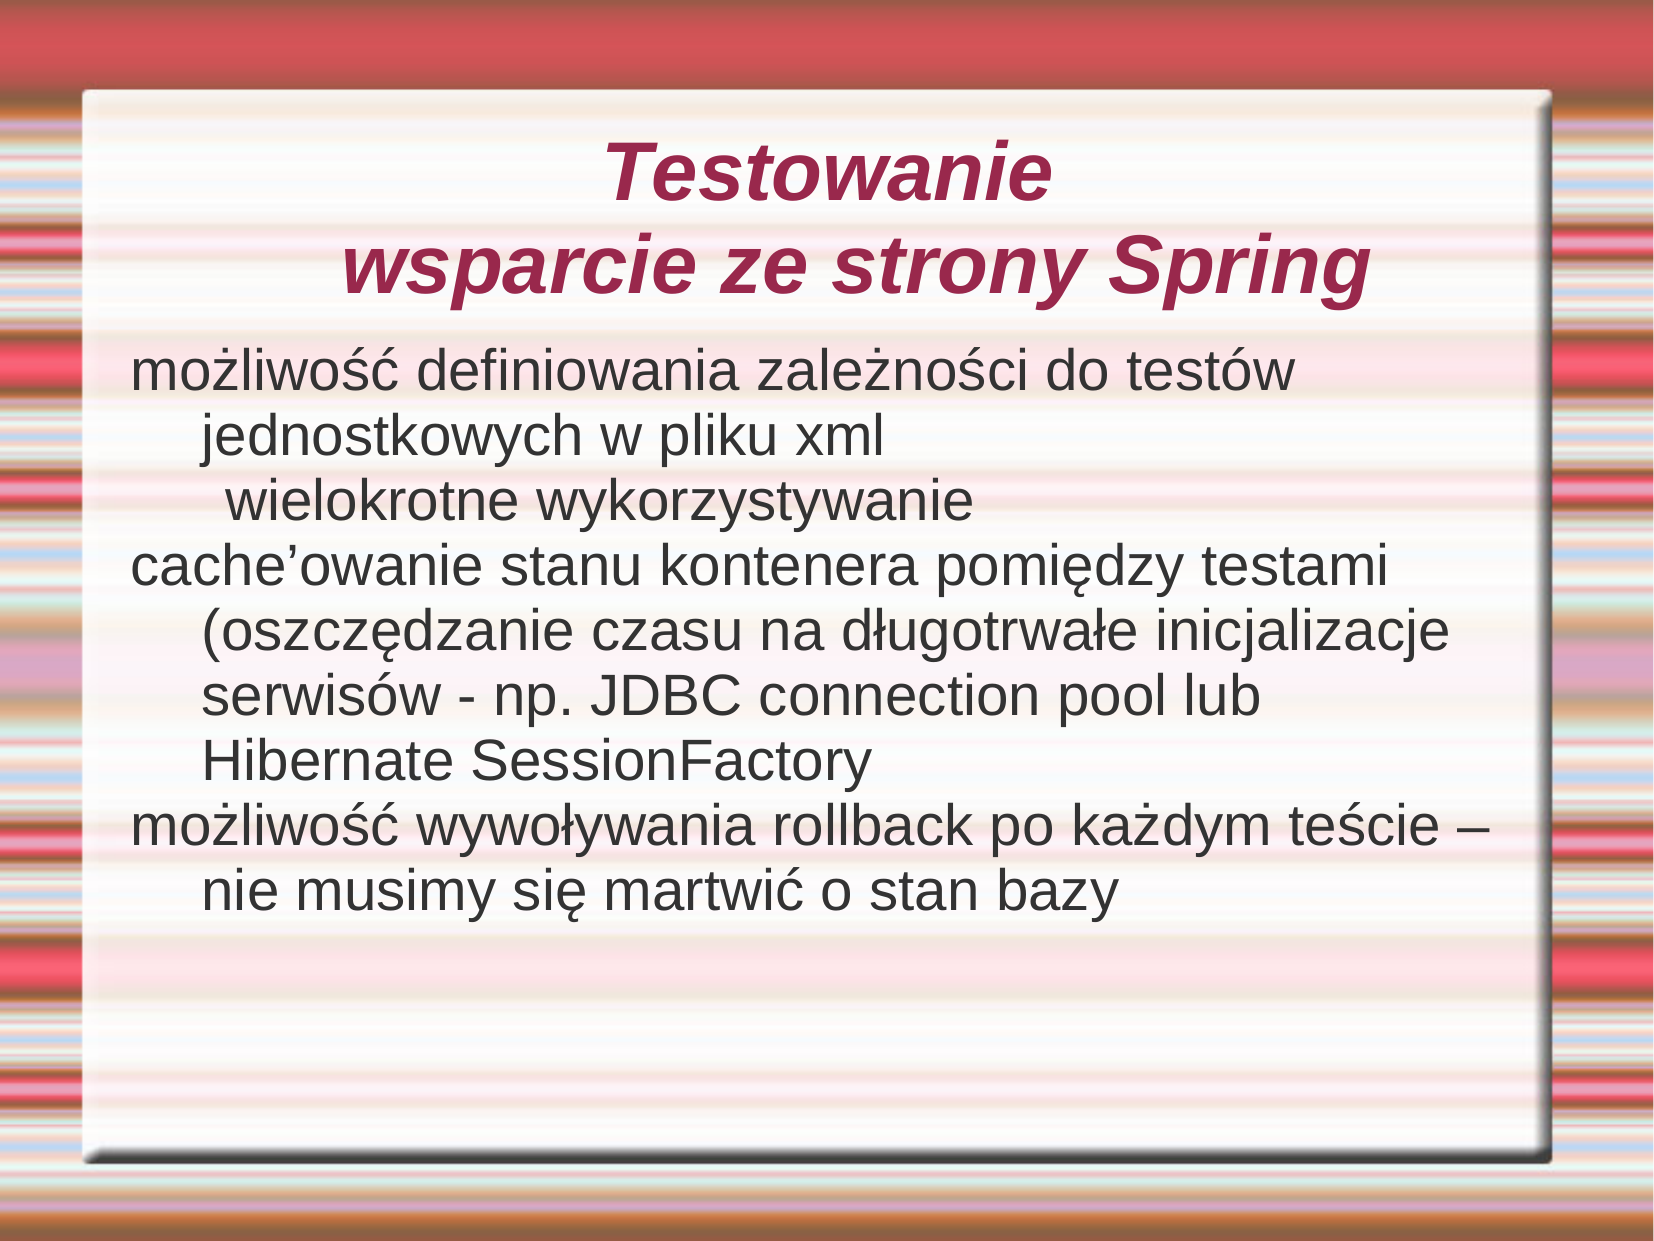

# Testowanie wsparcie ze strony Spring
możliwość definiowania zależności do testów jednostkowych w pliku xml
wielokrotne wykorzystywanie
cache’owanie stanu kontenera pomiędzy testami (oszczędzanie czasu na długotrwałe inicjalizacje serwisów - np. JDBC connection pool lub Hibernate SessionFactory
możliwość wywoływania rollback po każdym teście – nie musimy się martwić o stan bazy